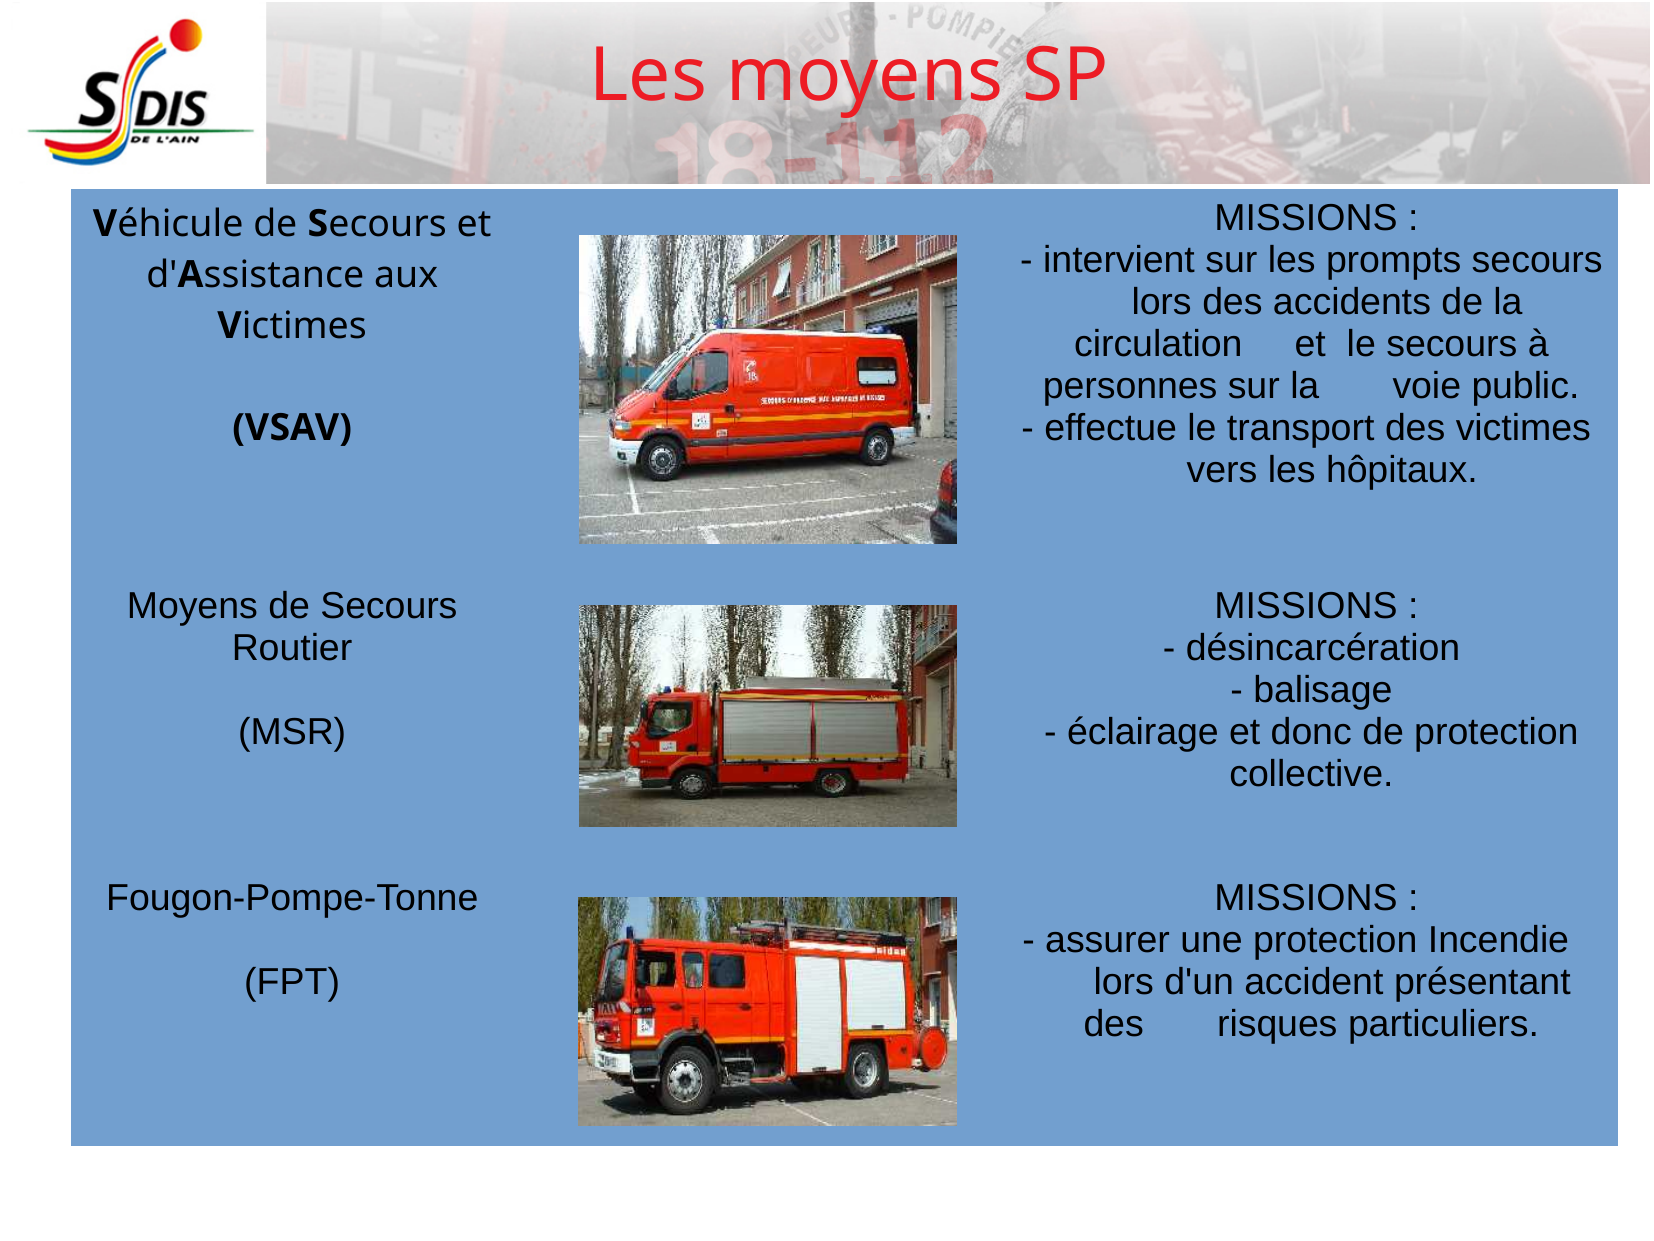

# Les moyens SP
| Véhicule de Secours et d'Assistance aux Victimes (VSAV) | | MISSIONS : - intervient sur les prompts secours lors des accidents de la circulation et le secours à personnes sur la voie public. - effectue le transport des victimes vers les hôpitaux. |
| --- | --- | --- |
| Moyens de Secours Routier (MSR) | | MISSIONS : - désincarcération - balisage - éclairage et donc de protection collective. |
| Fougon-Pompe-Tonne (FPT) | | MISSIONS : - assurer une protection Incendie lors d'un accident présentant des risques particuliers. |